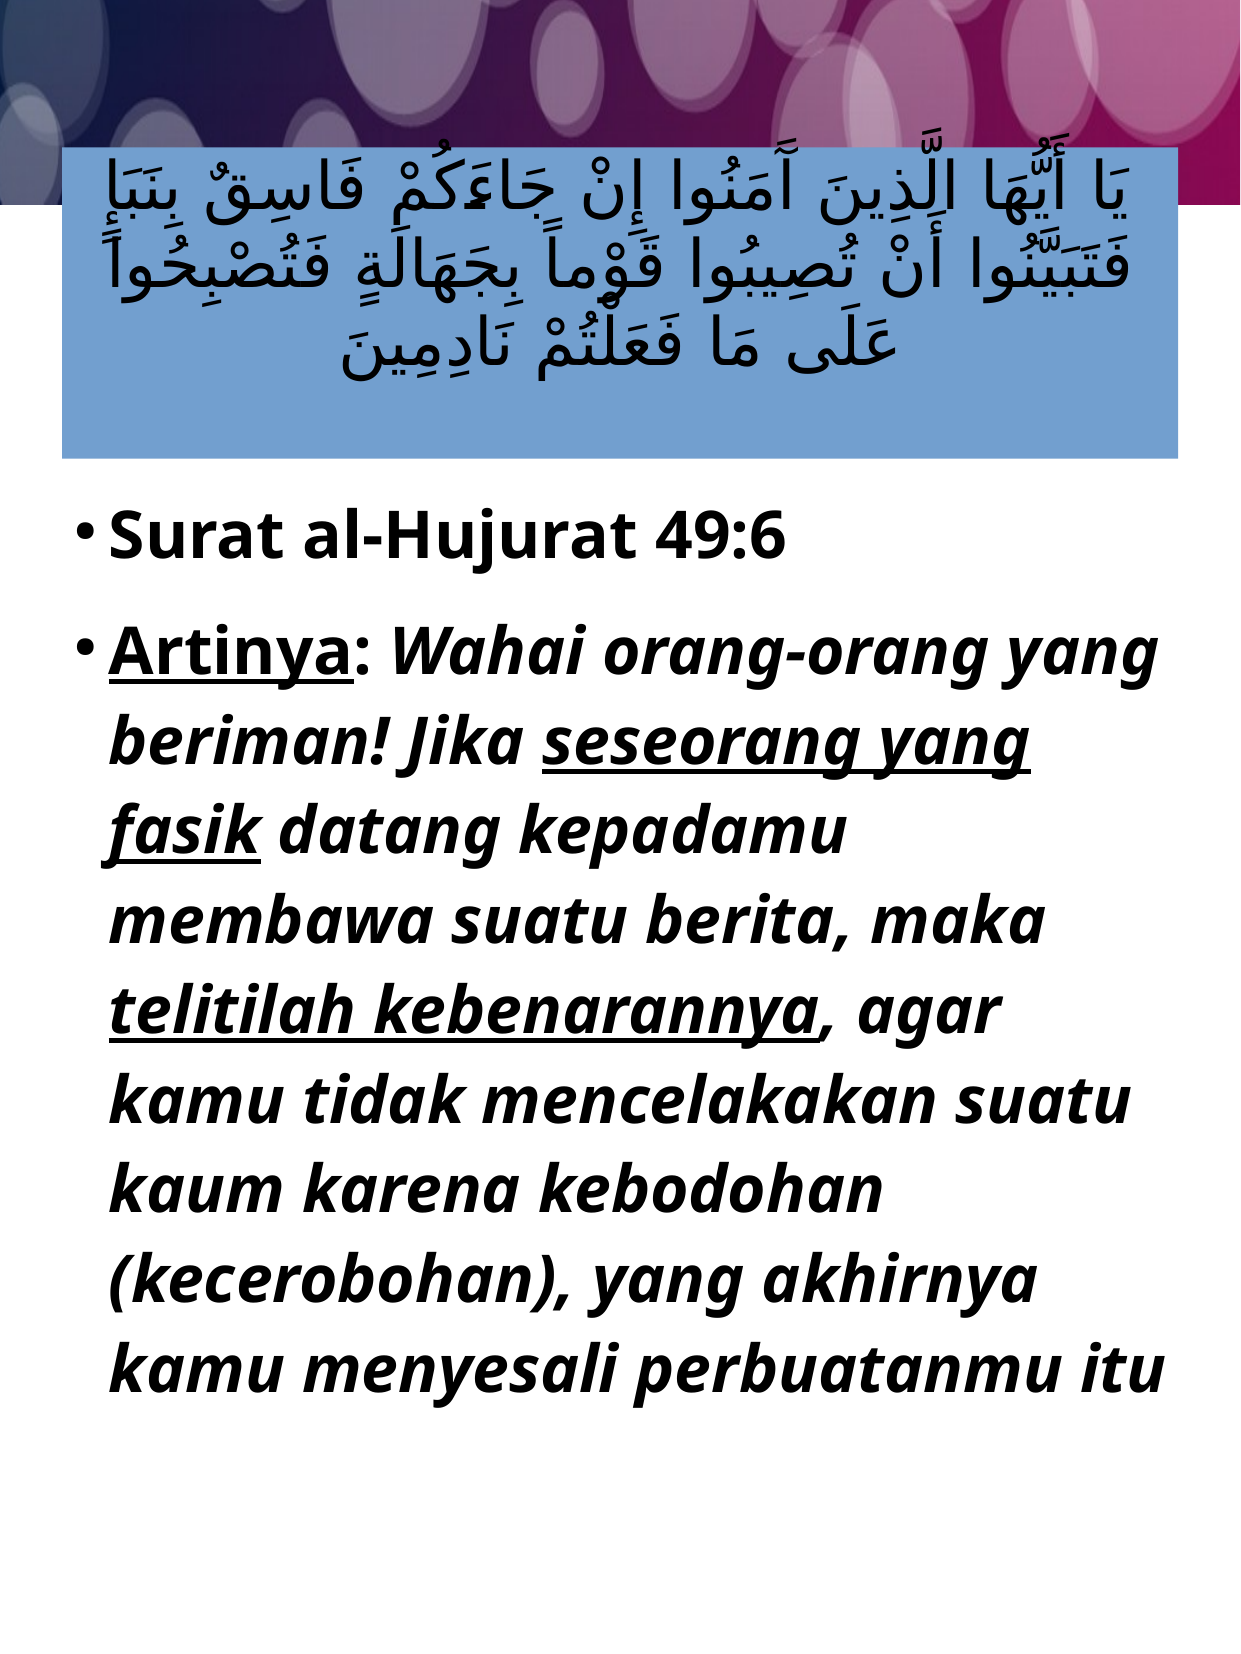

# يَا أَيُّهَا الَّذِينَ آَمَنُوا إِنْ جَاءَكُمْ فَاسِقٌ بِنَبَإٍ فَتَبَيَّنُوا أَنْ تُصِيبُوا قَوْماً بِجَهَالَةٍ فَتُصْبِحُوا عَلَى مَا فَعَلْتُمْ نَادِمِينَ
Surat al-Hujurat 49:6
Artinya: Wahai orang-orang yang beriman! Jika seseorang yang fasik datang kepadamu membawa suatu berita, maka telitilah kebenarannya, agar kamu tidak mencelakakan suatu kaum karena kebodohan (kecerobohan), yang akhirnya kamu menyesali perbuatanmu itu